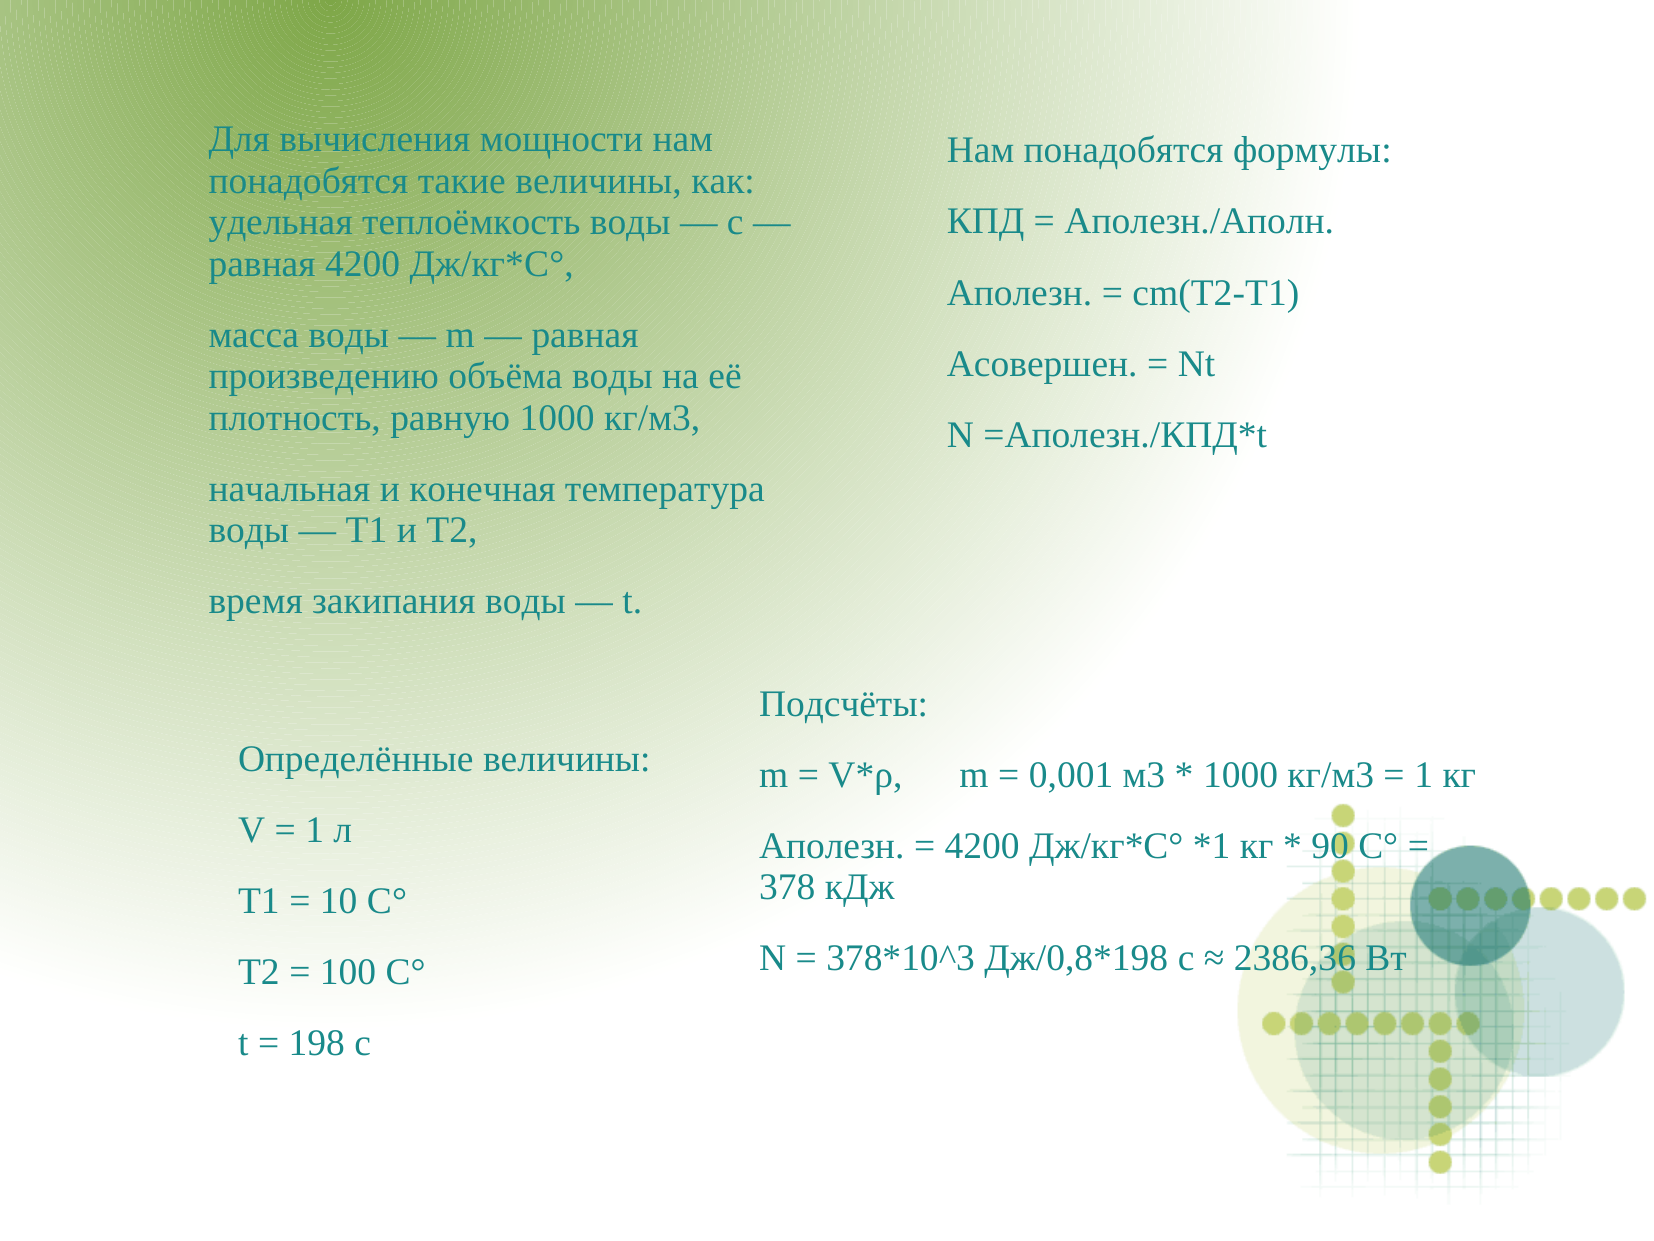

# Для вычисления мощности нам понадобятся такие величины, как: удельная теплоёмкость воды — c — равная 4200 Дж/кг*С°,
масса воды — m — равная произведению объёма воды на её плотность, равную 1000 кг/м3,
начальная и конечная температура воды — T1 и T2,
время закипания воды — t.
Нам понадобятся формулы:
КПД = Aполезн./Аполн.
Аполезн. = cm(T2-T1)
Aсовершен. = Nt
N =Aполезн./КПД*t
Подсчёты:
m = V*ρ, m = 0,001 м3 * 1000 кг/м3 = 1 кг
Аполезн. = 4200 Дж/кг*С° *1 кг * 90 С° = 378 кДж
N = 378*10^3 Дж/0,8*198 с ≈ 2386,36 Вт
Определённые величины:
V = 1 л
Т1 = 10 С°
Т2 = 100 С°
t = 198 c